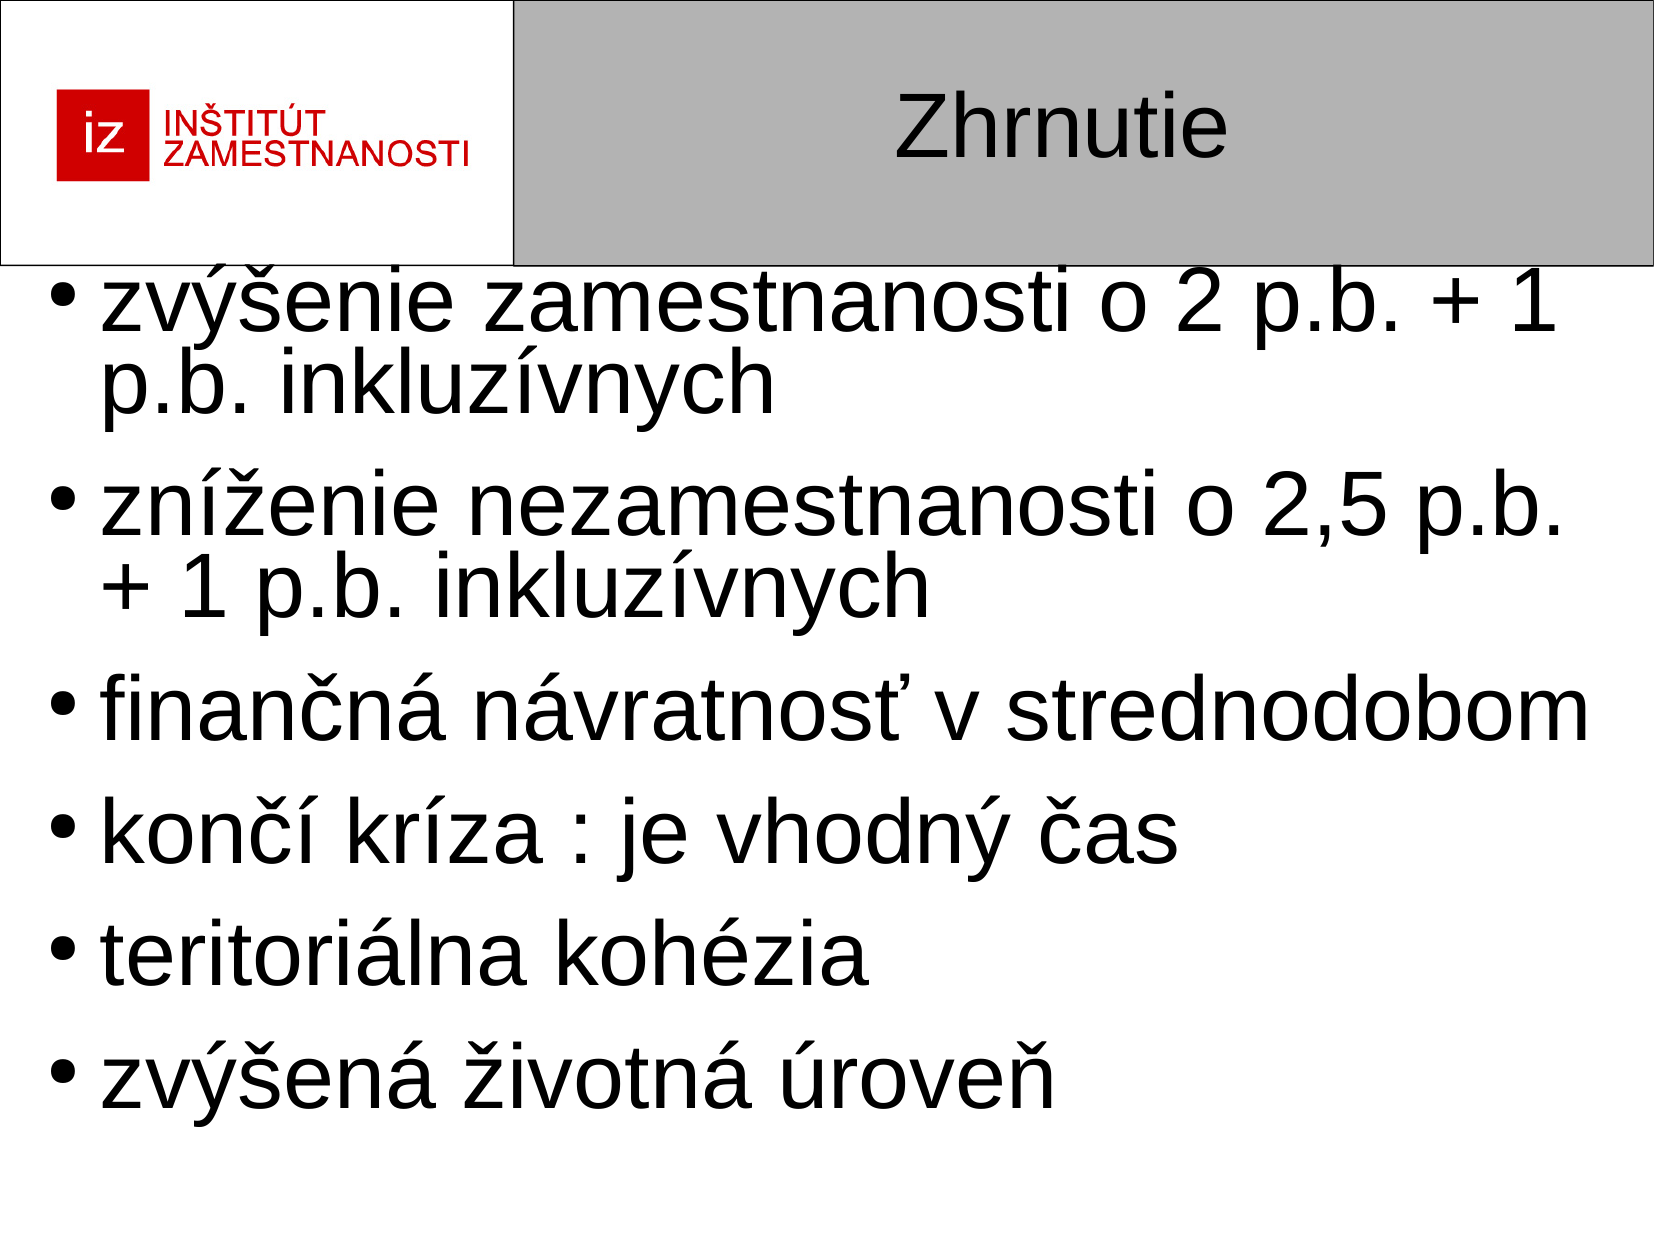

# Zhrnutie
zvýšenie zamestnanosti o 2 p.b. + 1 p.b. inkluzívnych
zníženie nezamestnanosti o 2,5 p.b. + 1 p.b. inkluzívnych
finančná návratnosť v strednodobom
končí kríza : je vhodný čas
teritoriálna kohézia
zvýšená životná úroveň